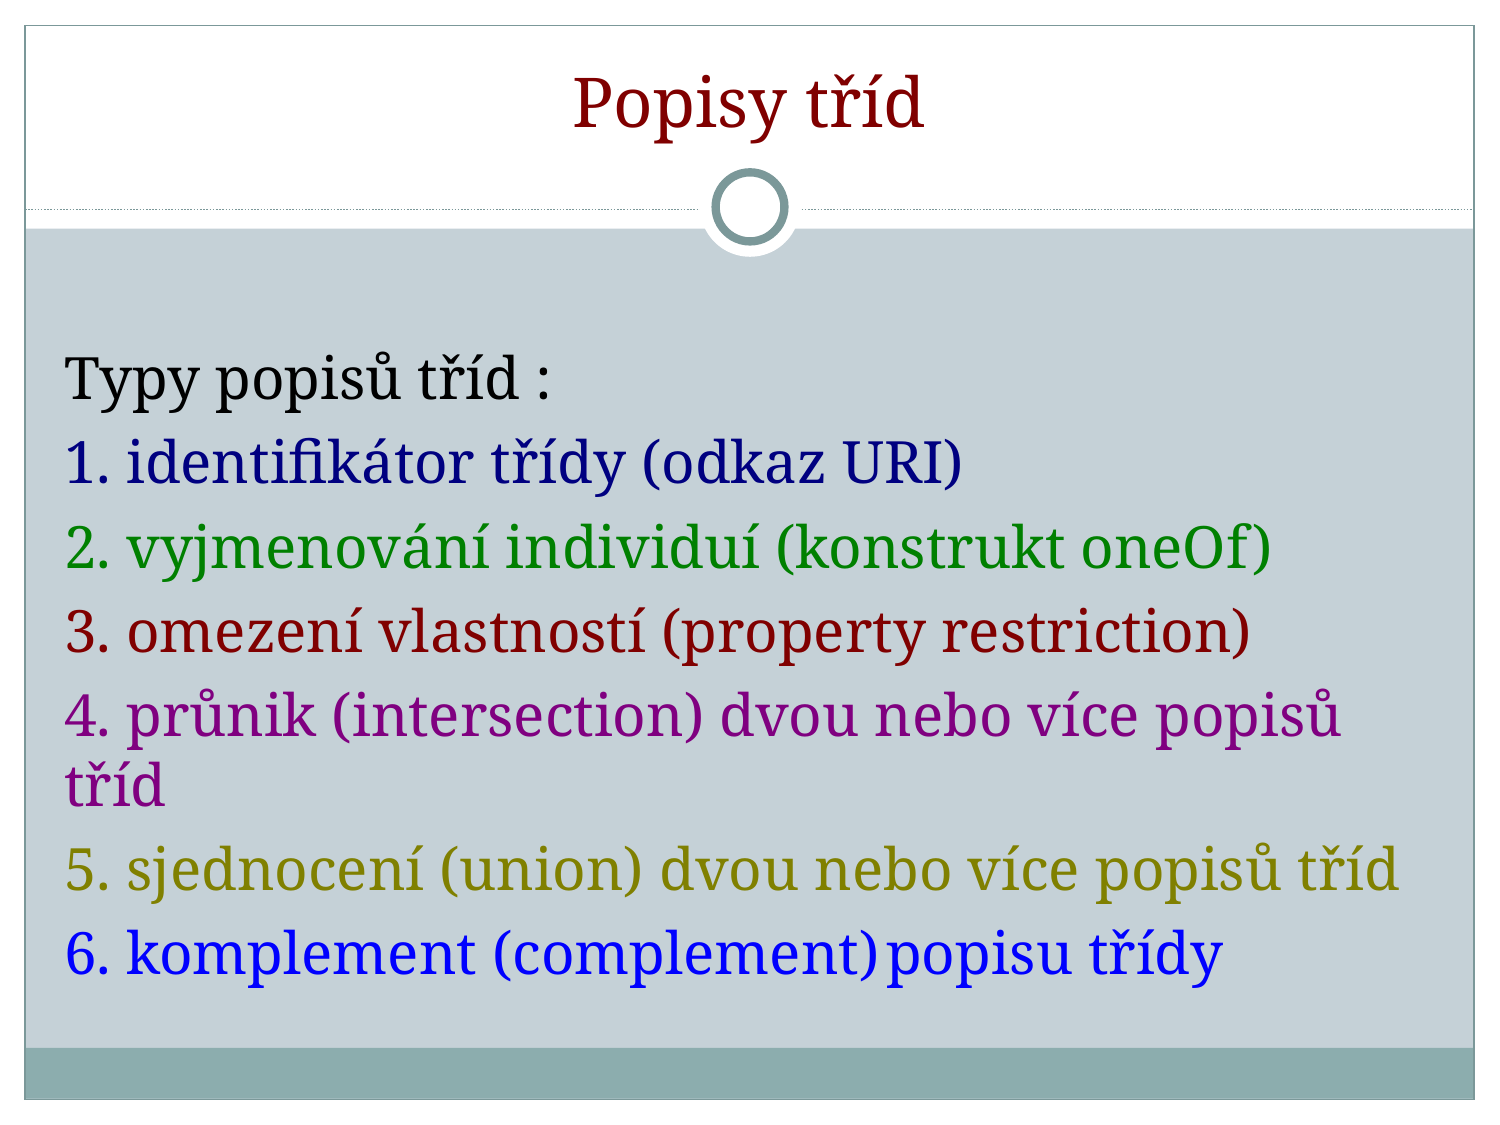

# Popisy tříd
Typy popisů tříd :
1. identifikátor třídy (odkaz URI)
2. vyjmenování individuí (konstrukt oneOf)
3. omezení vlastností (property restriction)
4. průnik (intersection) dvou nebo více popisů tříd
5. sjednocení (union) dvou nebo více popisů tříd
6. komplement (complement) popisu třídy